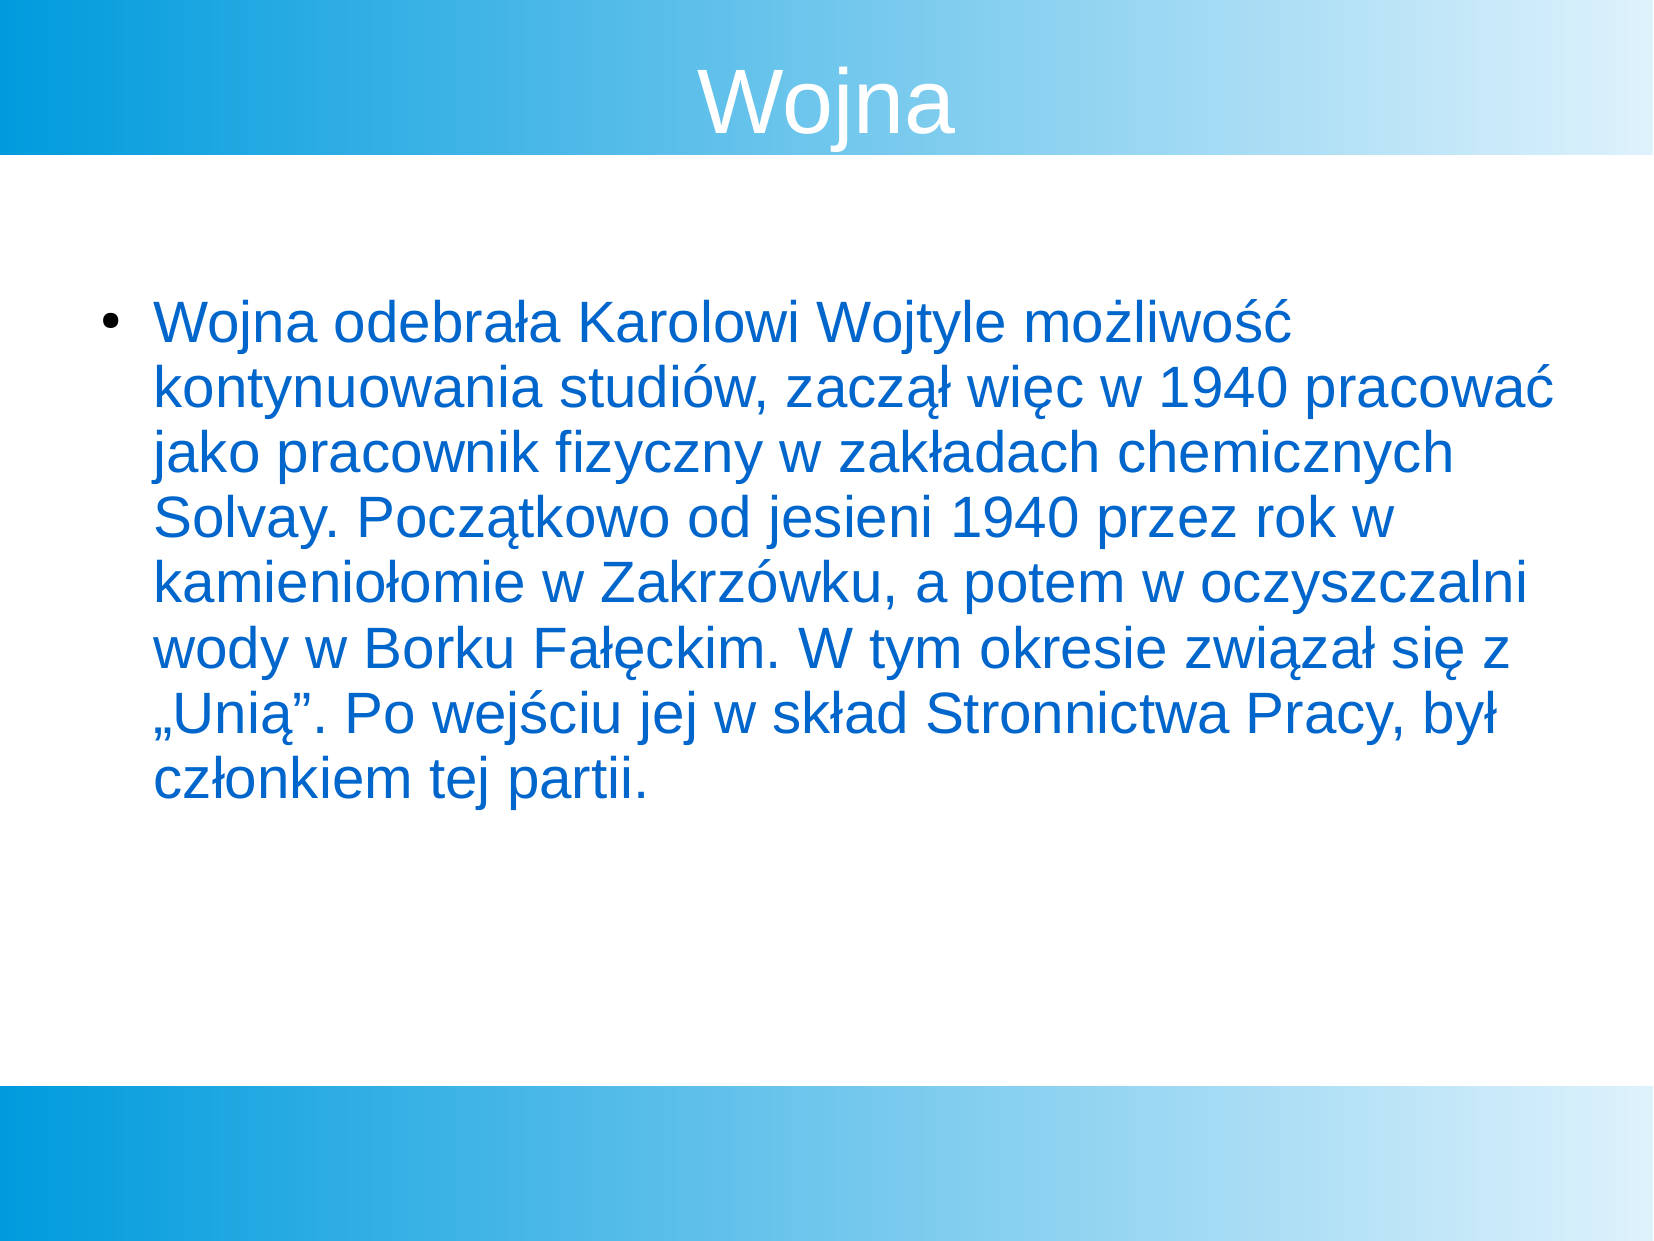

# Wojna
Wojna odebrała Karolowi Wojtyle możliwość kontynuowania studiów, zaczął więc w 1940 pracować jako pracownik fizyczny w zakładach chemicznych Solvay. Początkowo od jesieni 1940 przez rok w kamieniołomie w Zakrzówku, a potem w oczyszczalni wody w Borku Fałęckim. W tym okresie związał się z „Unią”. Po wejściu jej w skład Stronnictwa Pracy, był członkiem tej partii.